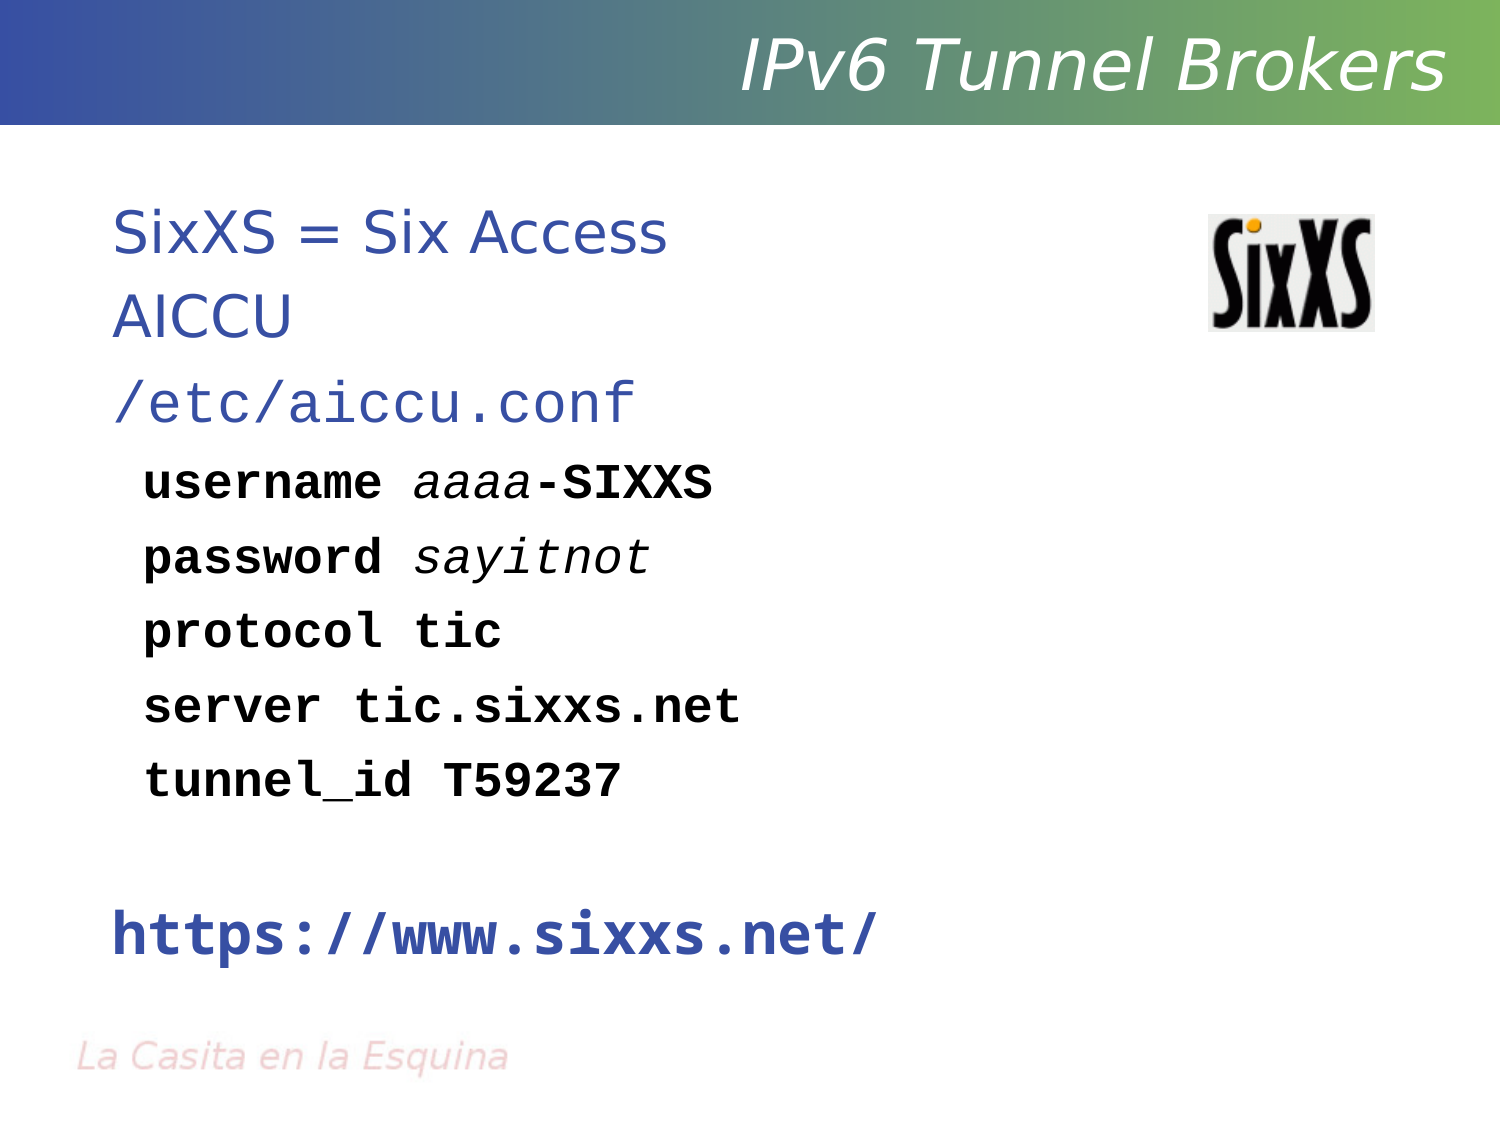

# IPv6 Tunnel Brokers
SixXS = Six Access
AICCU
/etc/aiccu.conf
 username aaaa-SIXXS
 password sayitnot
 protocol tic
 server tic.sixxs.net
 tunnel_id T59237
https://www.sixxs.net/